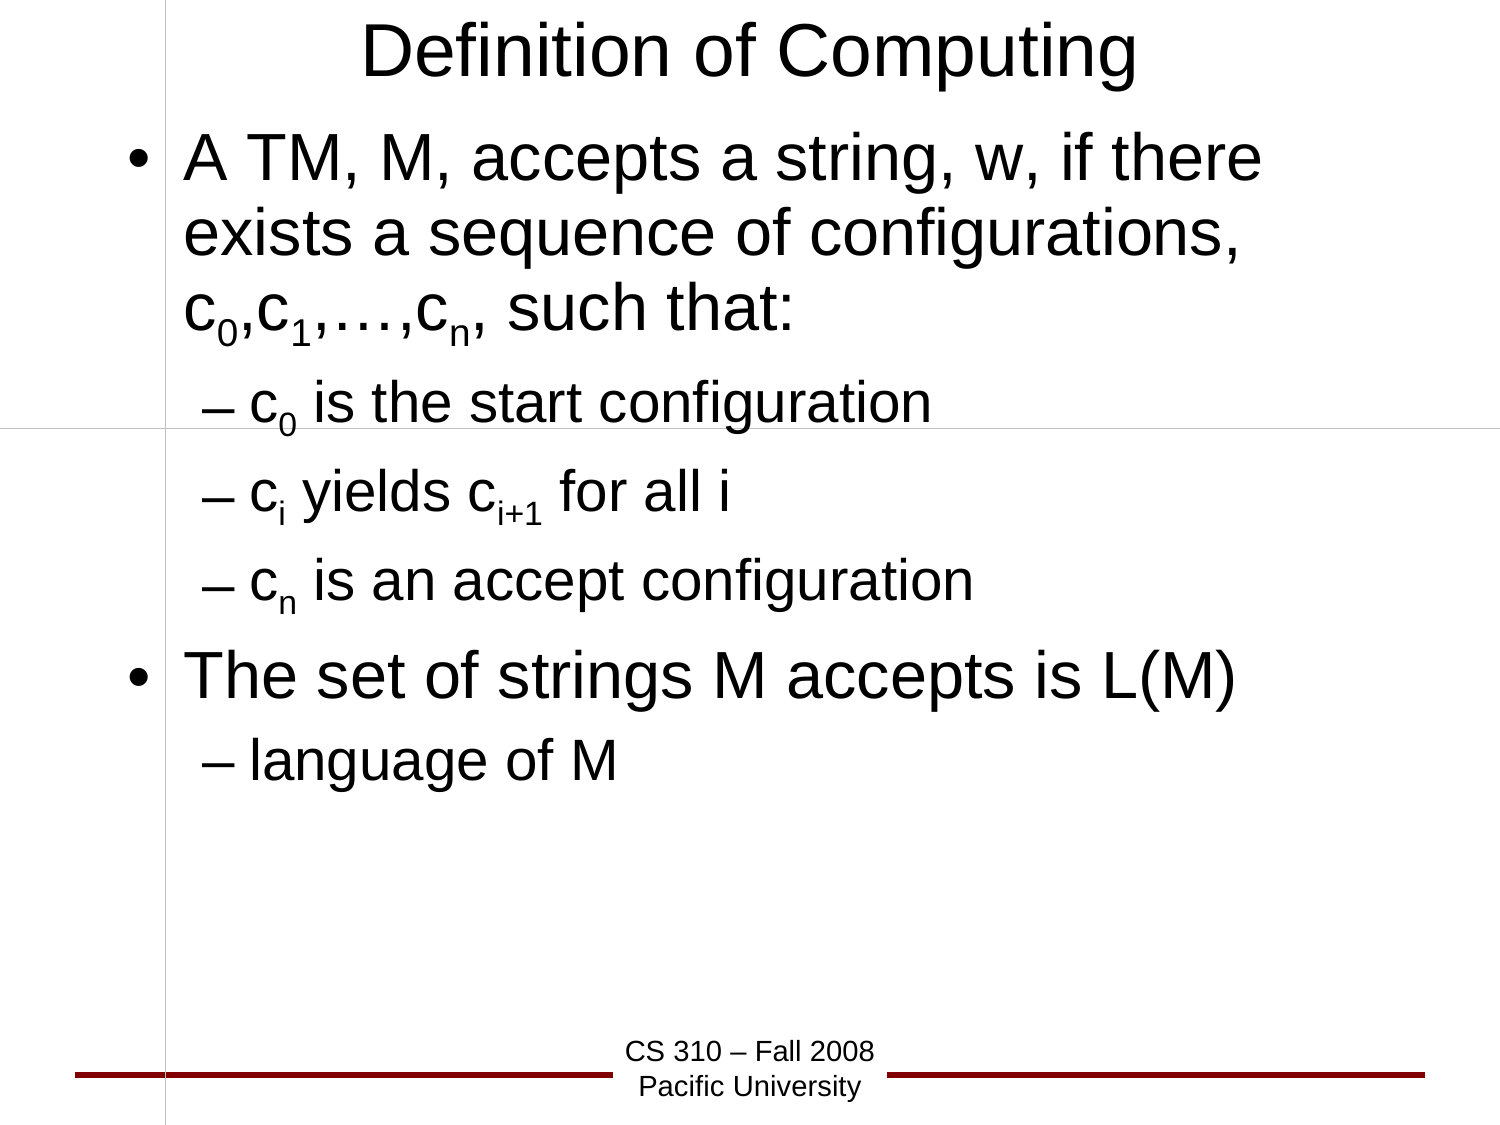

# Definition of Computing
A TM, M, accepts a string, w, if there exists a sequence of configurations, c0,c1,…,cn, such that:
c0 is the start configuration
ci yields ci+1 for all i
cn is an accept configuration
The set of strings M accepts is L(M)
language of M